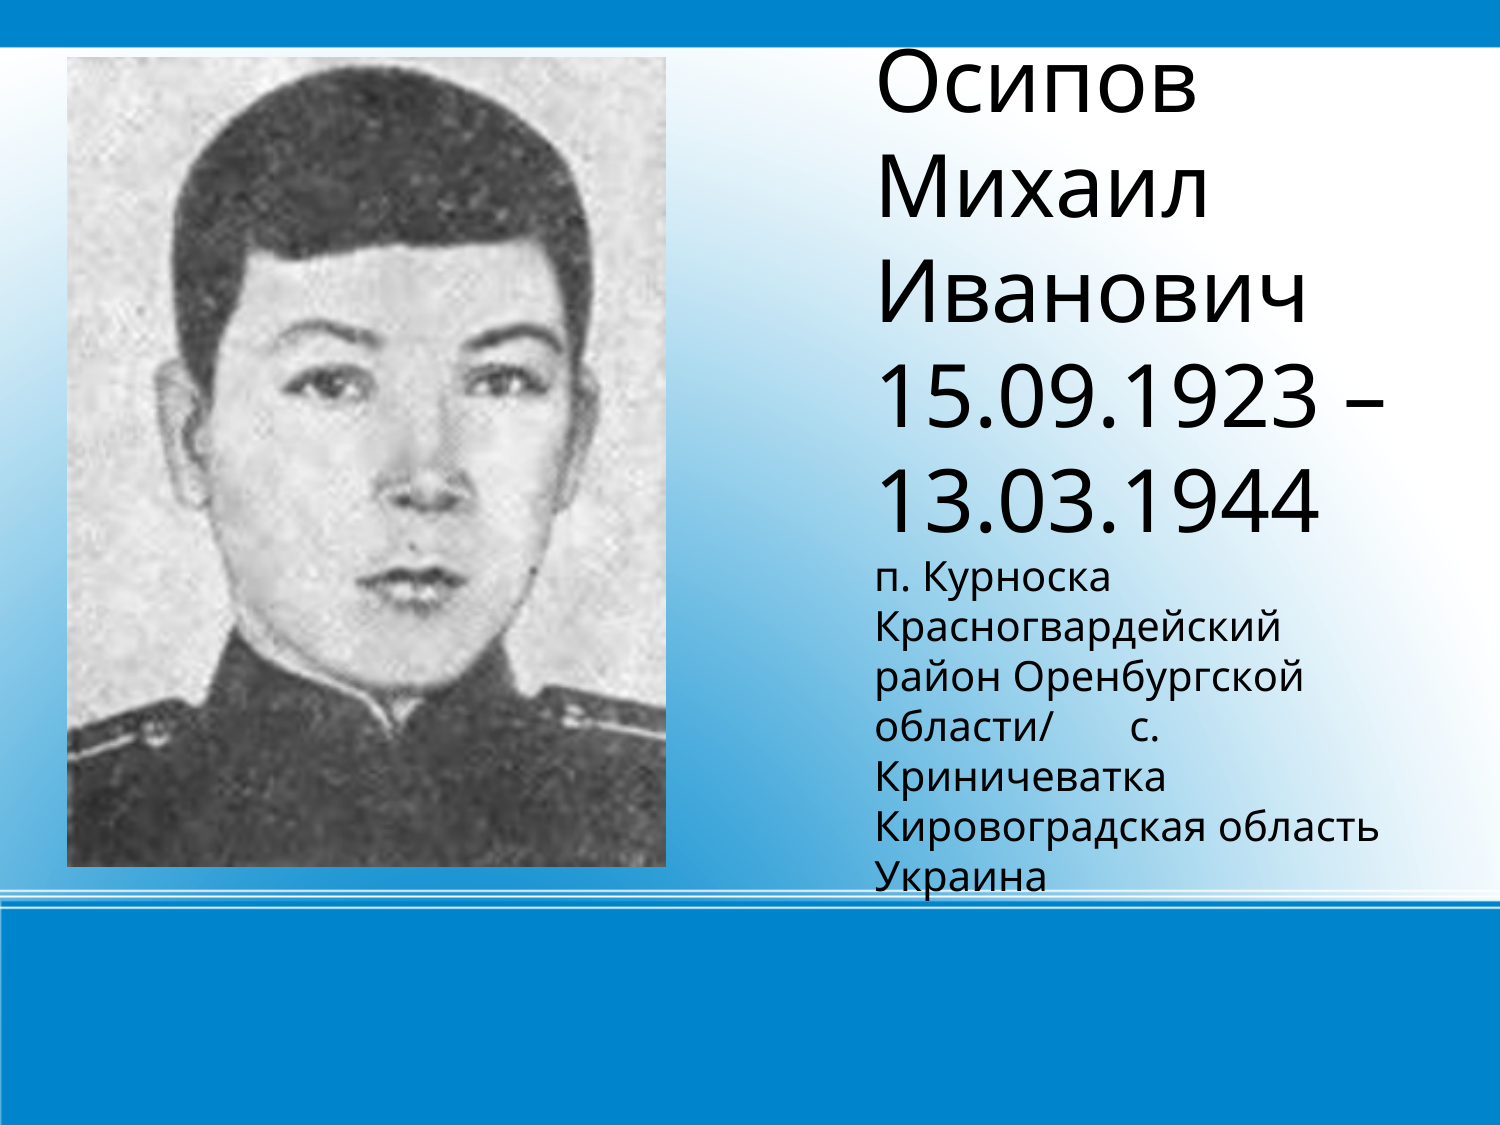

# Осипов Михаил Иванович 15.09.1923 – 13.03.1944 п. Курноска Красногвардейский район Оренбургской области/ с. Криничеватка Кировоградская область Украина